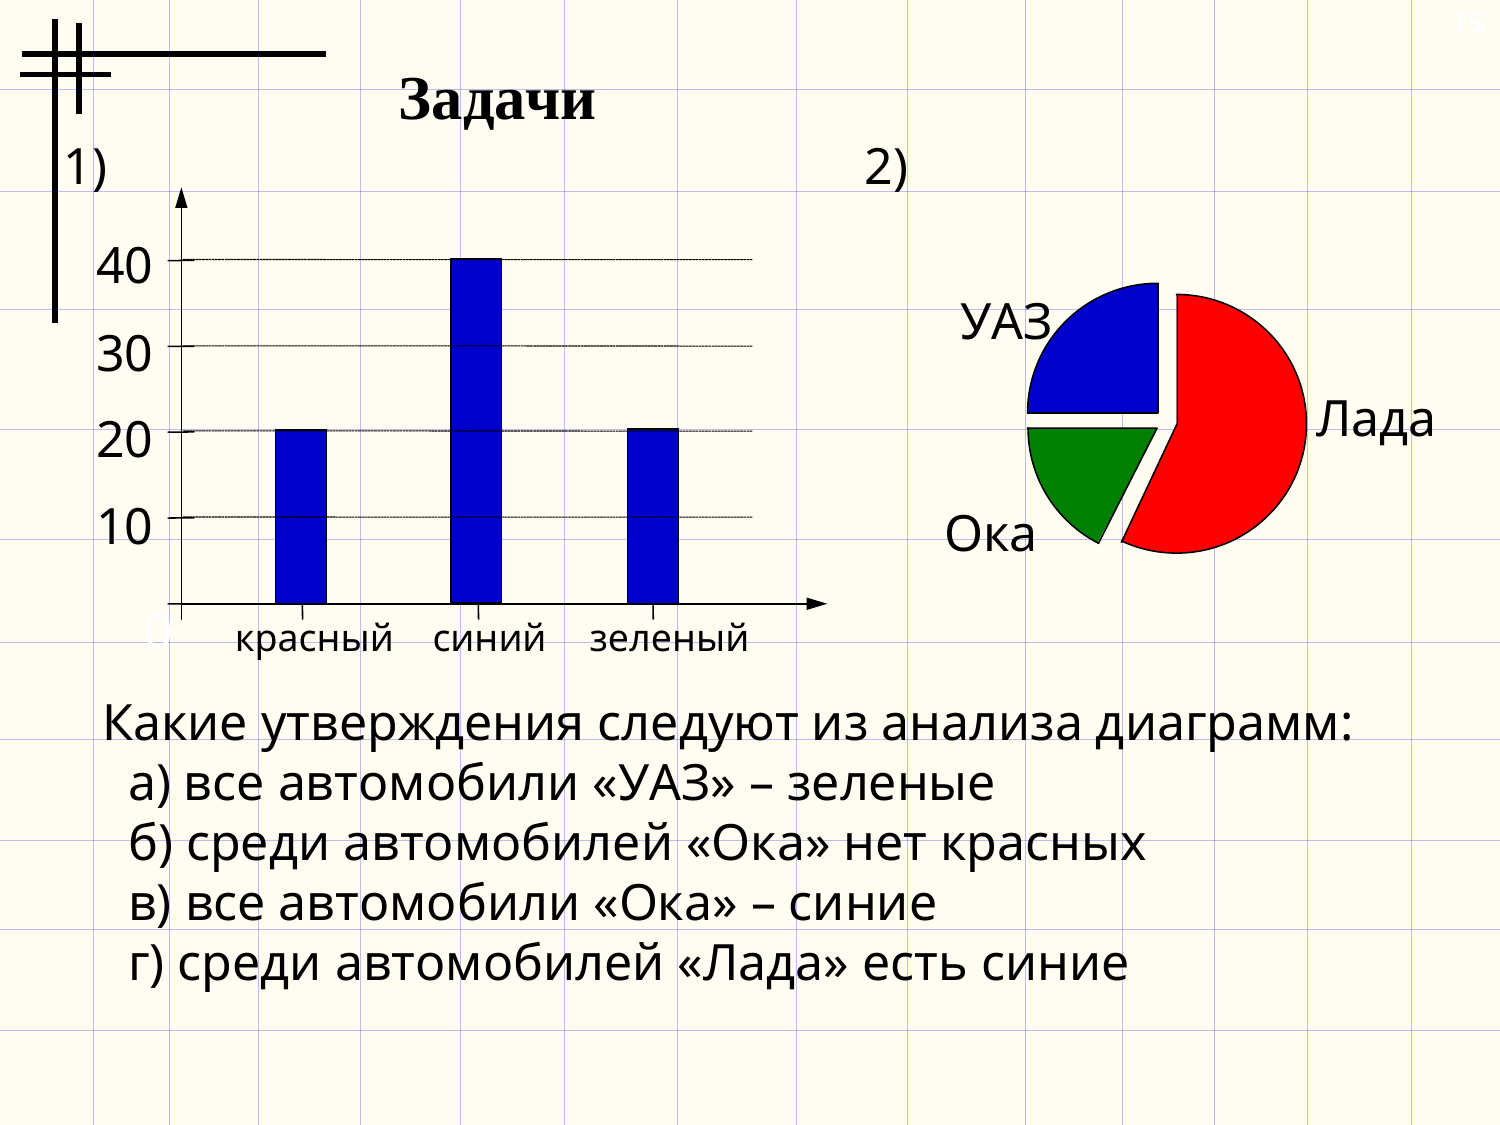

# Задачи
1)
2)
40
УАЗ
30
Лада
20
10
Ока
0
красный
синий
зеленый
Какие утверждения следуют из анализа диаграмм:
 а) все автомобили «УАЗ» – зеленые
 б) среди автомобилей «Ока» нет красных
 в) все автомобили «Ока» – синие
 г) среди автомобилей «Лада» есть синие